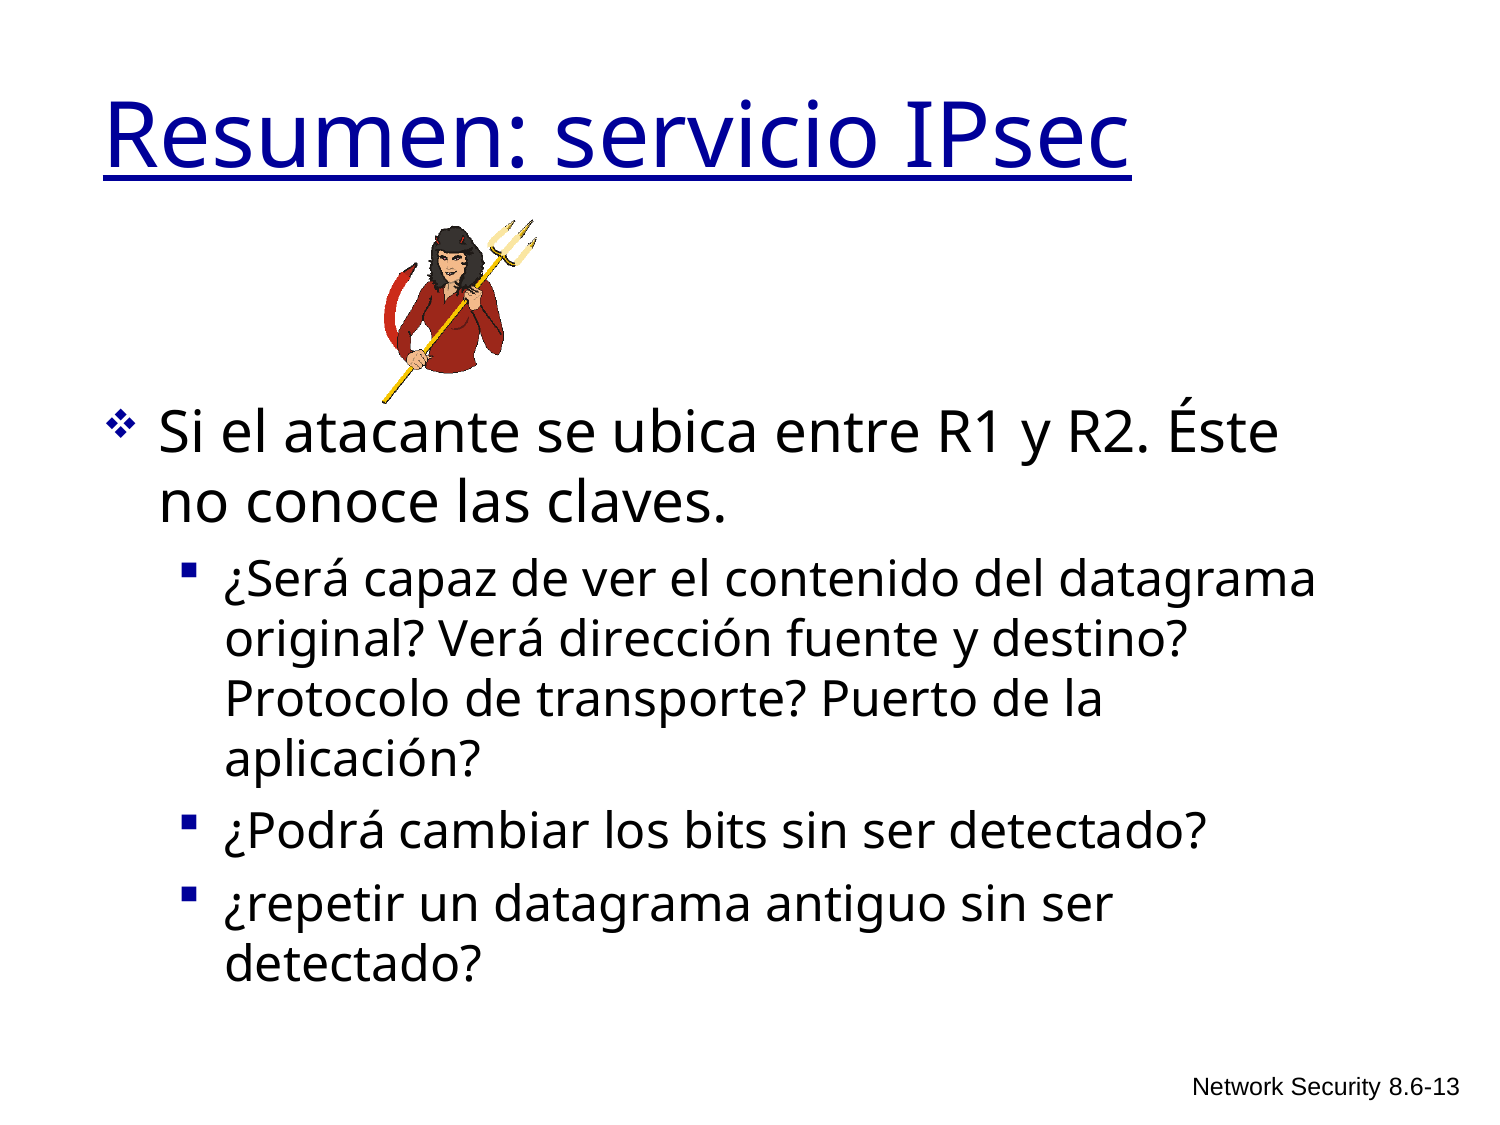

# Resumen: servicio IPsec
Si el atacante se ubica entre R1 y R2. Éste no conoce las claves.
¿Será capaz de ver el contenido del datagrama original? Verá dirección fuente y destino? Protocolo de transporte? Puerto de la aplicación?
¿Podrá cambiar los bits sin ser detectado?
¿repetir un datagrama antiguo sin ser detectado?
Network Security